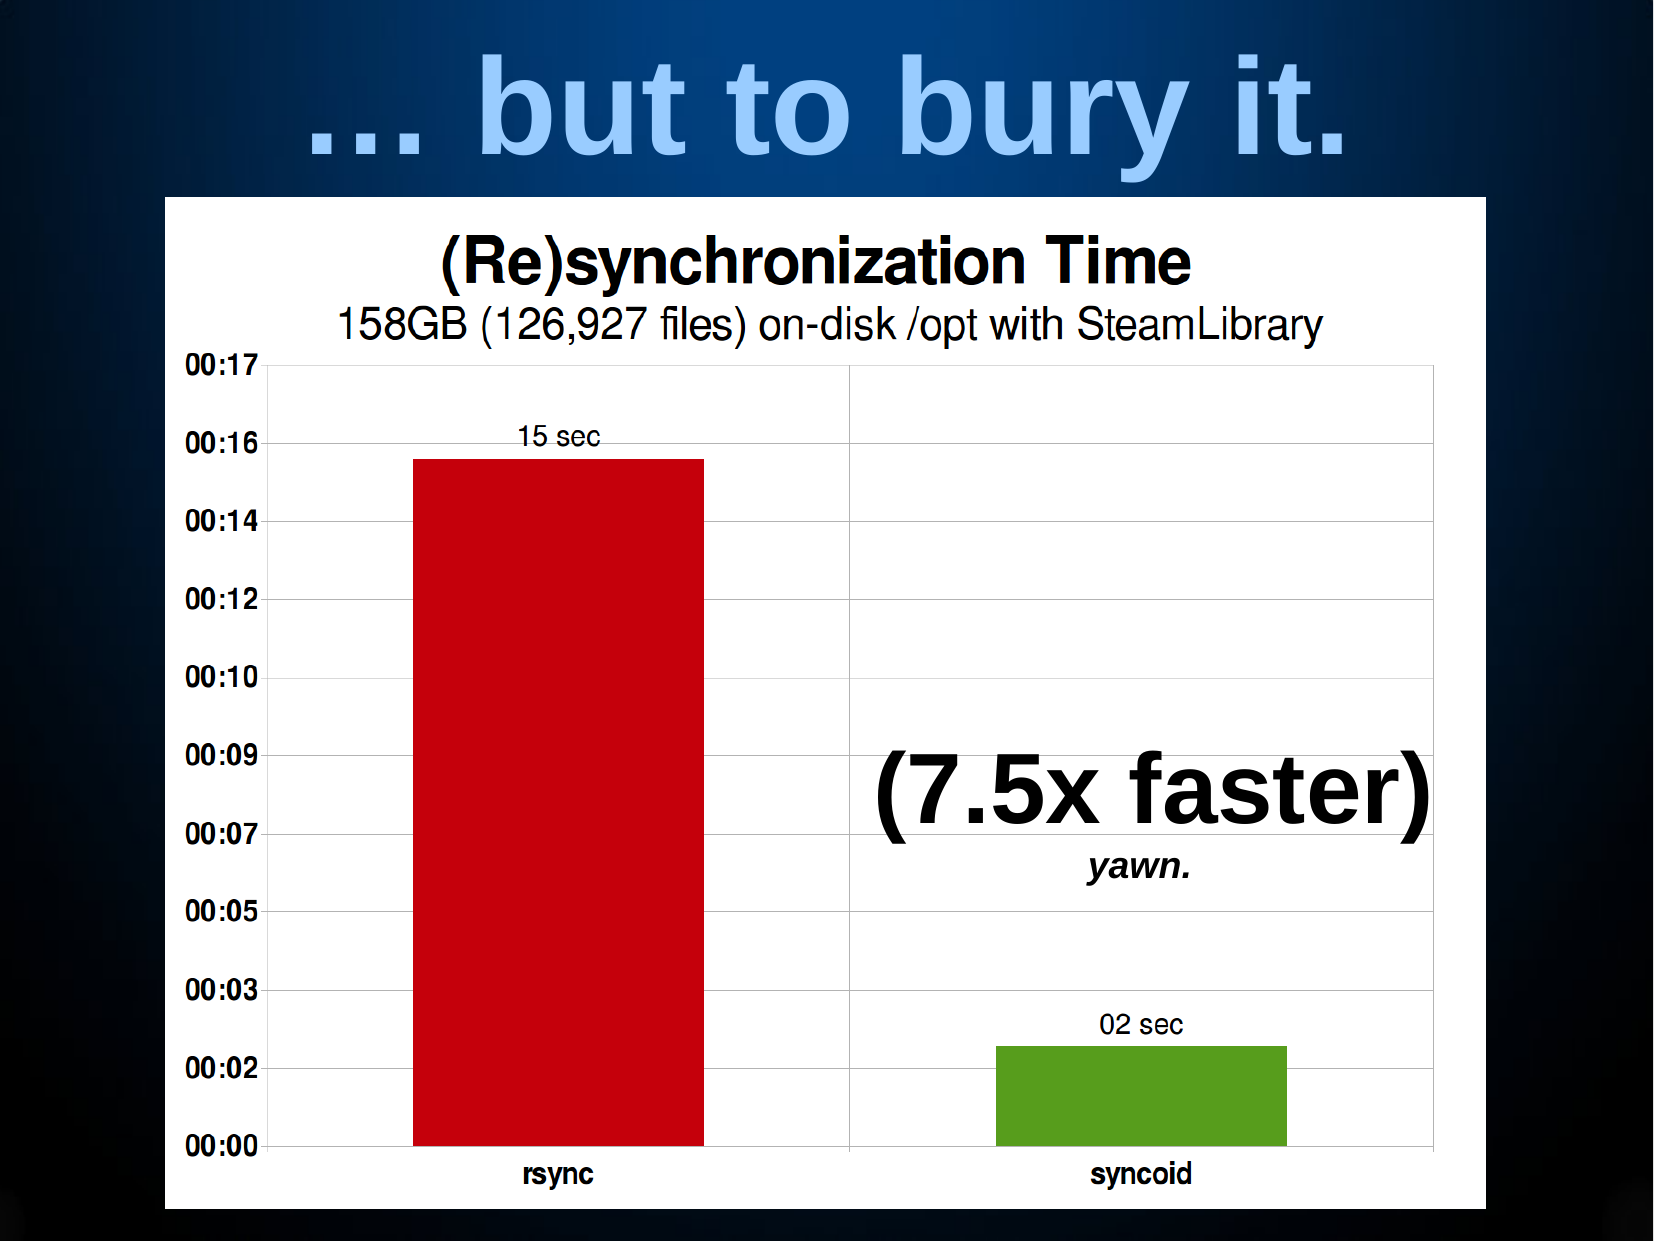

# … but to bury it.
 (7.5x faster)
yawn.